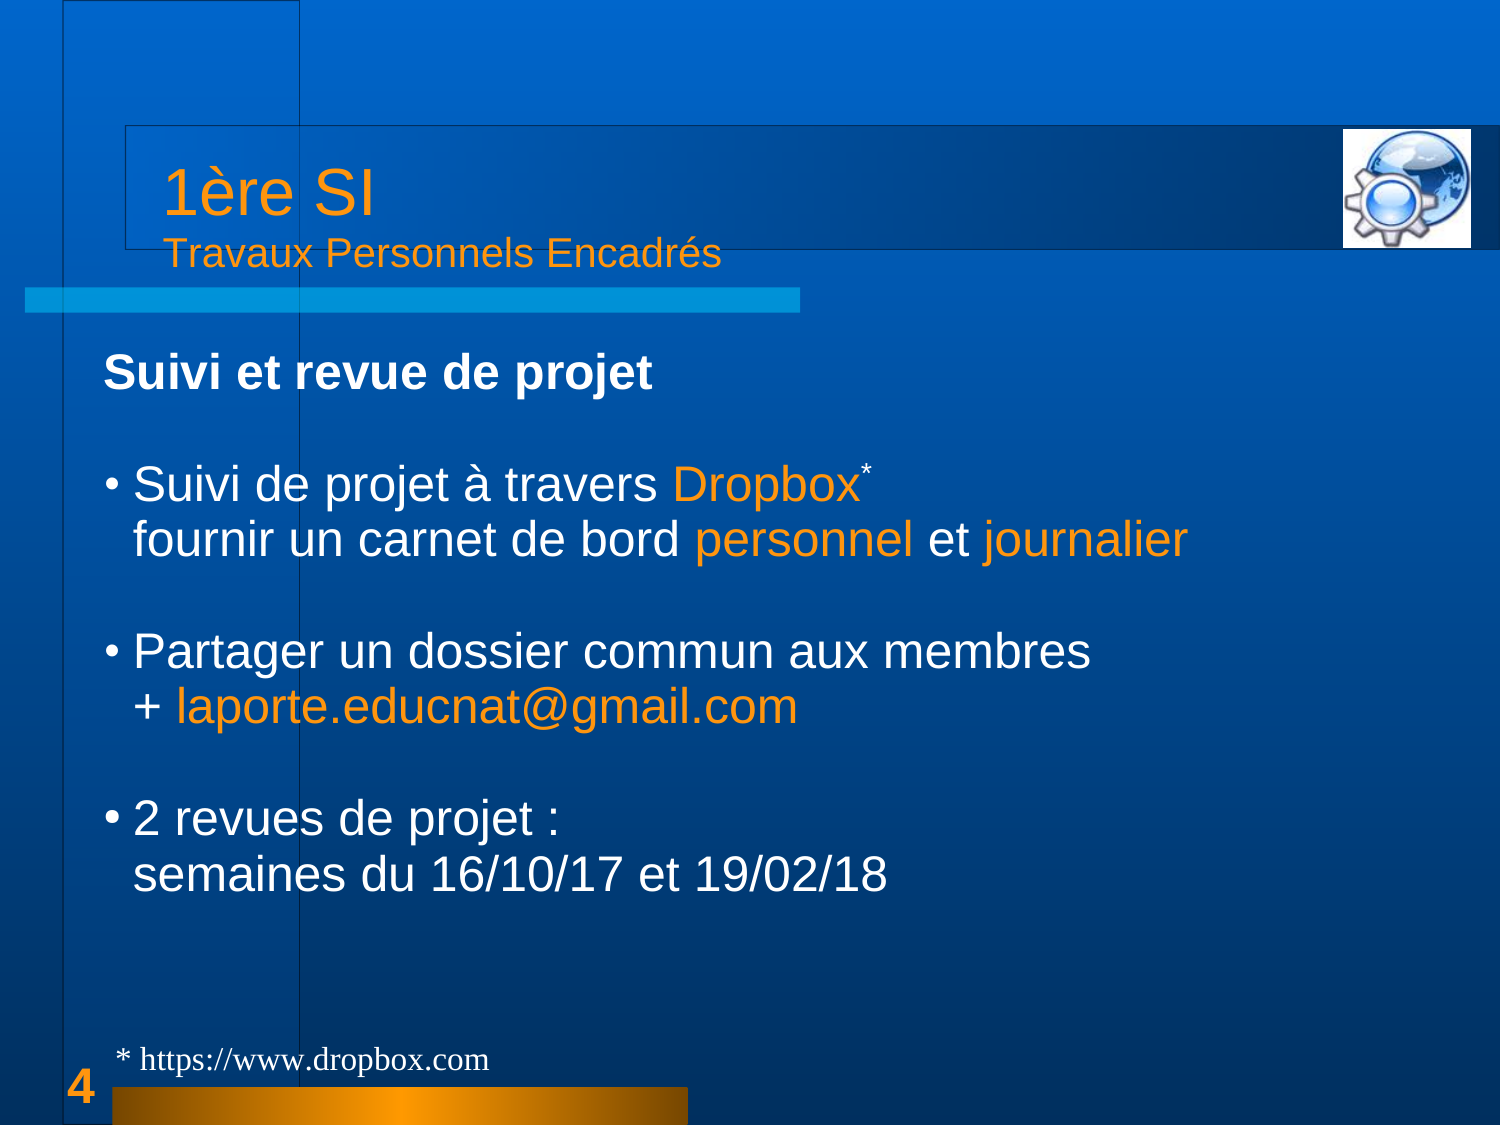

Suivi et revue de projet
Suivi de projet à travers Dropbox*
fournir un carnet de bord personnel et journalier
Partager un dossier commun aux membres
+ laporte.educnat@gmail.com
2 revues de projet :
semaines du 16/10/17 et 19/02/18
* https://www.dropbox.com